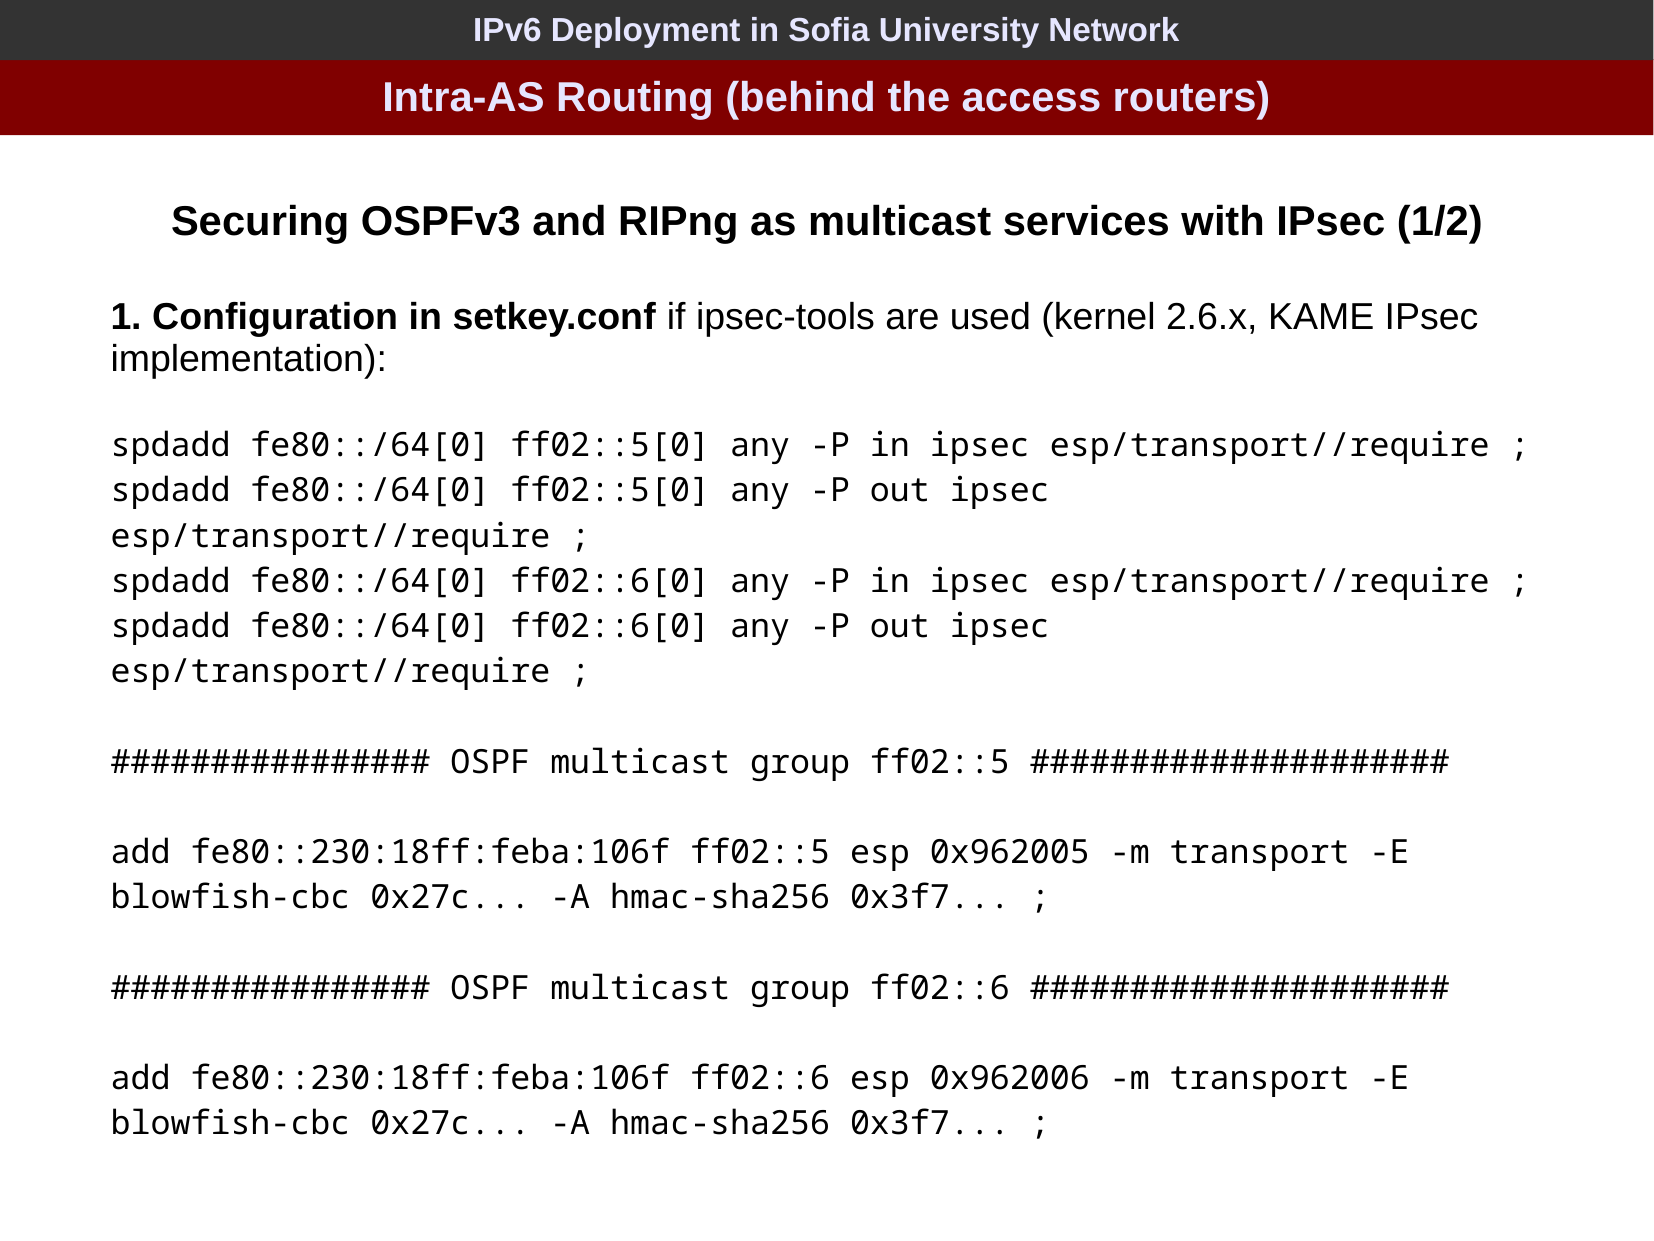

IPv6 Deployment in Sofia University Network
Intra-AS Routing (behind the access routers)
Securing OSPFv3 and RIPng as multicast services with IPsec (1/2)
1. Configuration in setkey.conf if ipsec-tools are used (kernel 2.6.x, KAME IPsec implementation):
spdadd fe80::/64[0] ff02::5[0] any -P in ipsec esp/transport//require ;
spdadd fe80::/64[0] ff02::5[0] any -P out ipsec esp/transport//require ;
spdadd fe80::/64[0] ff02::6[0] any -P in ipsec esp/transport//require ;
spdadd fe80::/64[0] ff02::6[0] any -P out ipsec esp/transport//require ;
################ OSPF multicast group ff02::5 #####################
add fe80::230:18ff:feba:106f ff02::5 esp 0x962005 -m transport -E blowfish-cbc 0x27c... -A hmac-sha256 0x3f7... ;
################ OSPF multicast group ff02::6 #####################
add fe80::230:18ff:feba:106f ff02::6 esp 0x962006 -m transport -E blowfish-cbc 0x27c... -A hmac-sha256 0x3f7... ;